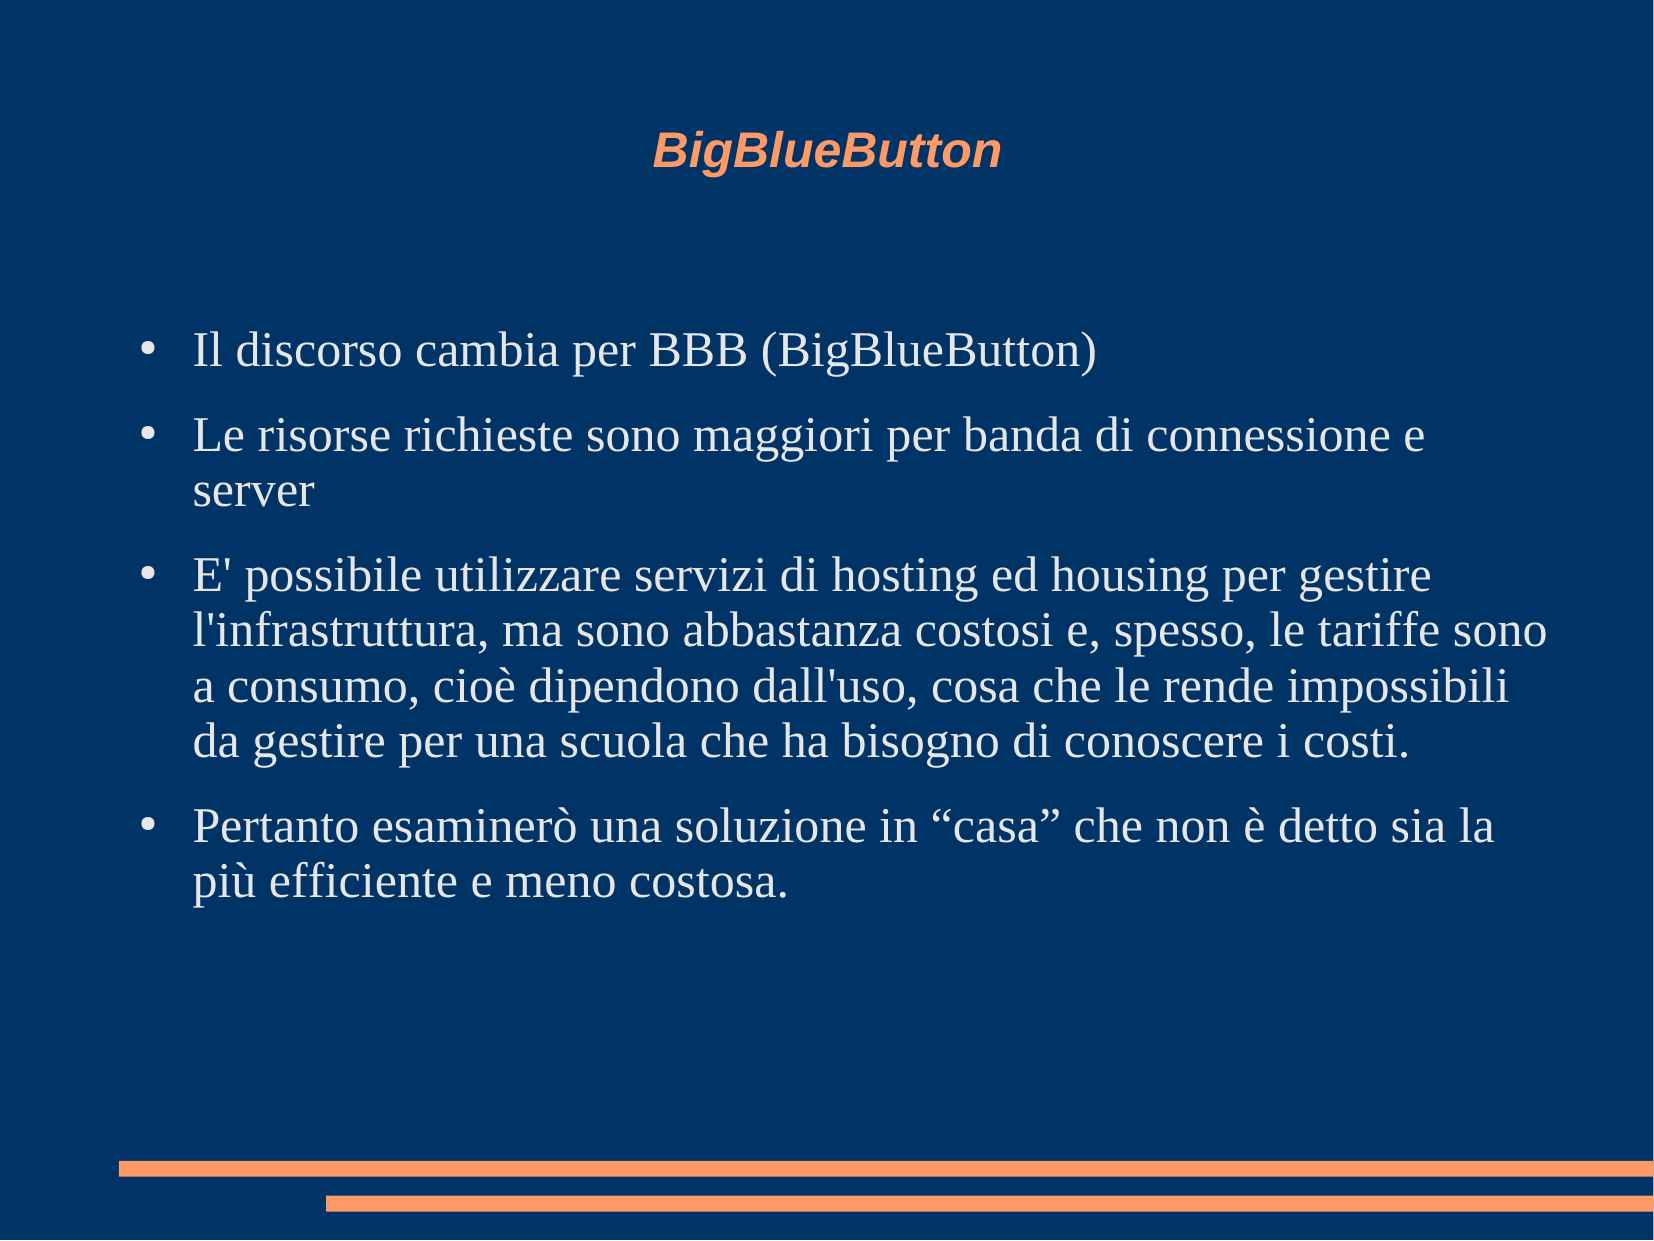

# BigBlueButton
Il discorso cambia per BBB (BigBlueButton)
Le risorse richieste sono maggiori per banda di connessione e server
E' possibile utilizzare servizi di hosting ed housing per gestire l'infrastruttura, ma sono abbastanza costosi e, spesso, le tariffe sono a consumo, cioè dipendono dall'uso, cosa che le rende impossibili da gestire per una scuola che ha bisogno di conoscere i costi.
Pertanto esaminerò una soluzione in “casa” che non è detto sia la più efficiente e meno costosa.